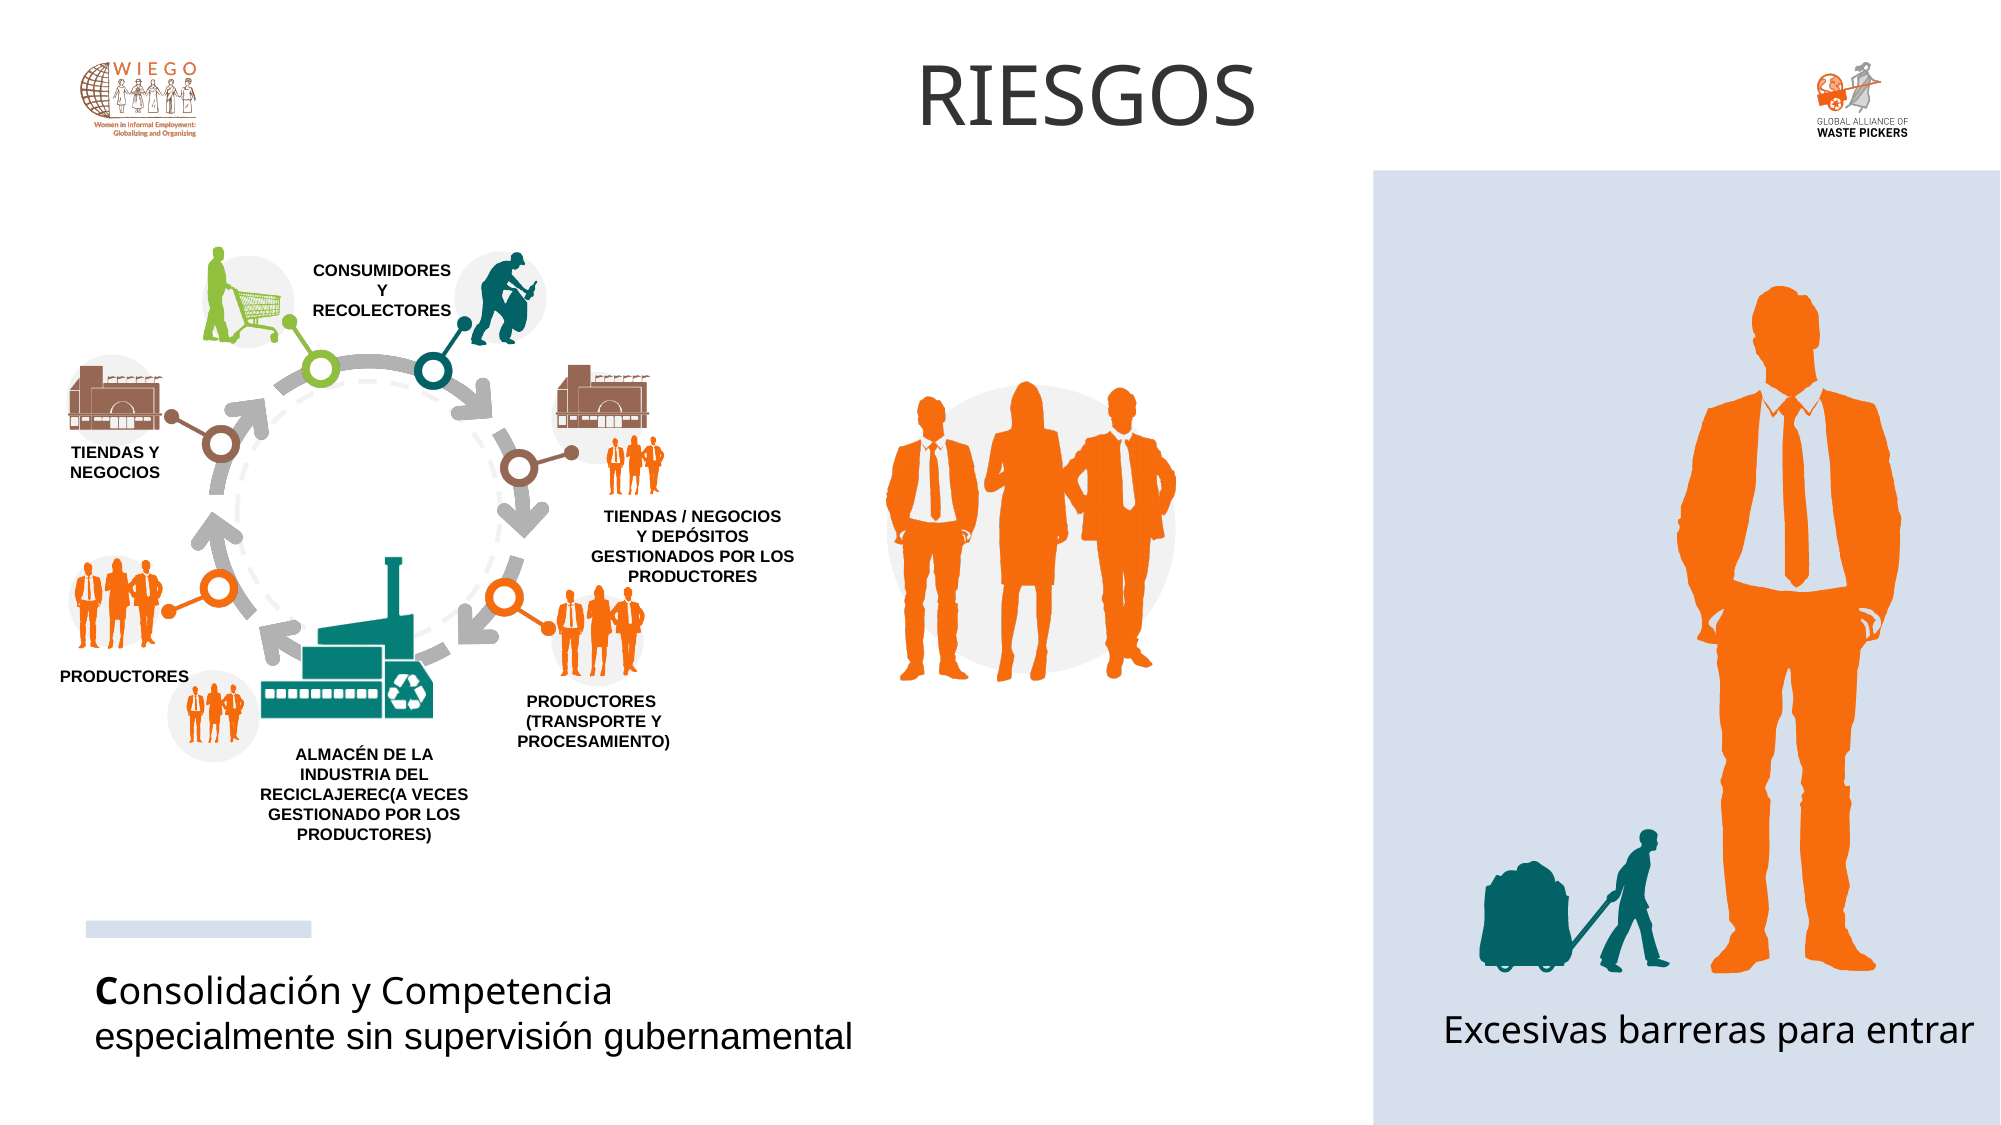

RIESGOS
CONSUMIDORES Y RECOLECTORES
TIENDAS Y NEGOCIOS
TIENDAS / NEGOCIOS
Y DEPÓSITOS GESTIONADOS POR LOS PRODUCTORES
PRODUCTORES
PRODUCTORES (TRANSPORTE Y PROCESAMIENTO)
ALMACÉN DE LA INDUSTRIA DEL RECICLAJEREC(A VECES GESTIONADO POR LOS PRODUCTORES)
Consolidación y Competencia
especialmente sin supervisión gubernamental
Excesivas barreras para entrar